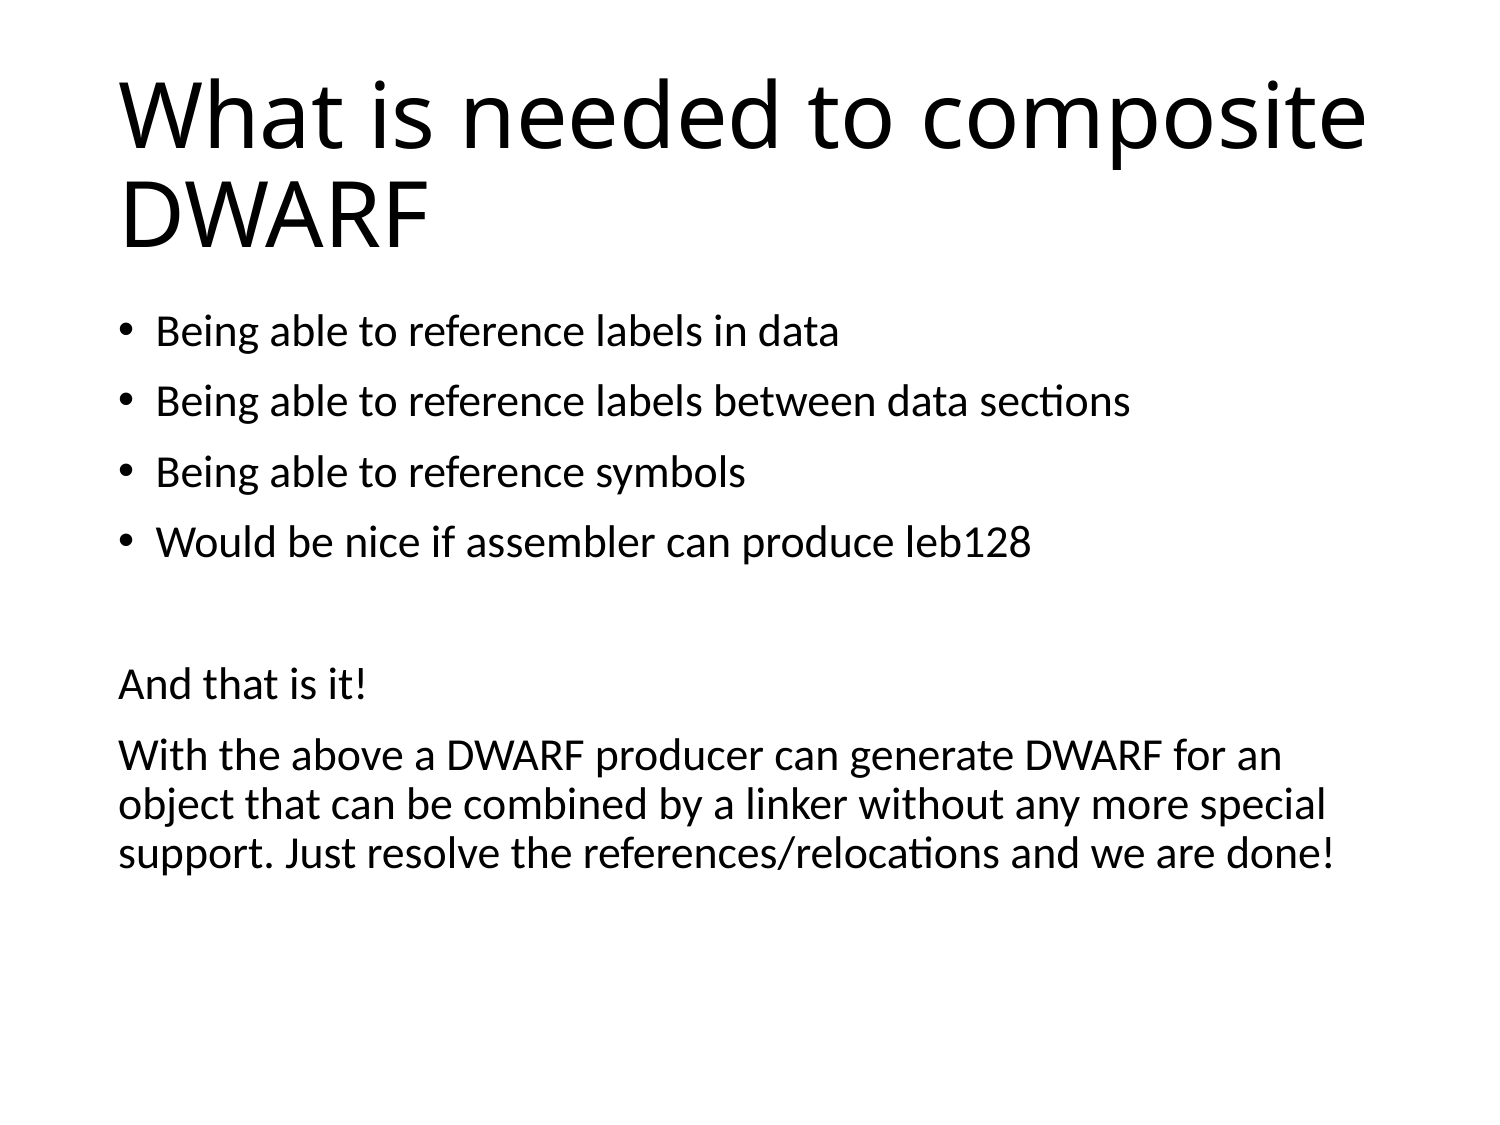

# What is needed to composite DWARF
Being able to reference labels in data
Being able to reference labels between data sections
Being able to reference symbols
Would be nice if assembler can produce leb128
And that is it!
With the above a DWARF producer can generate DWARF for an object that can be combined by a linker without any more special support. Just resolve the references/relocations and we are done!